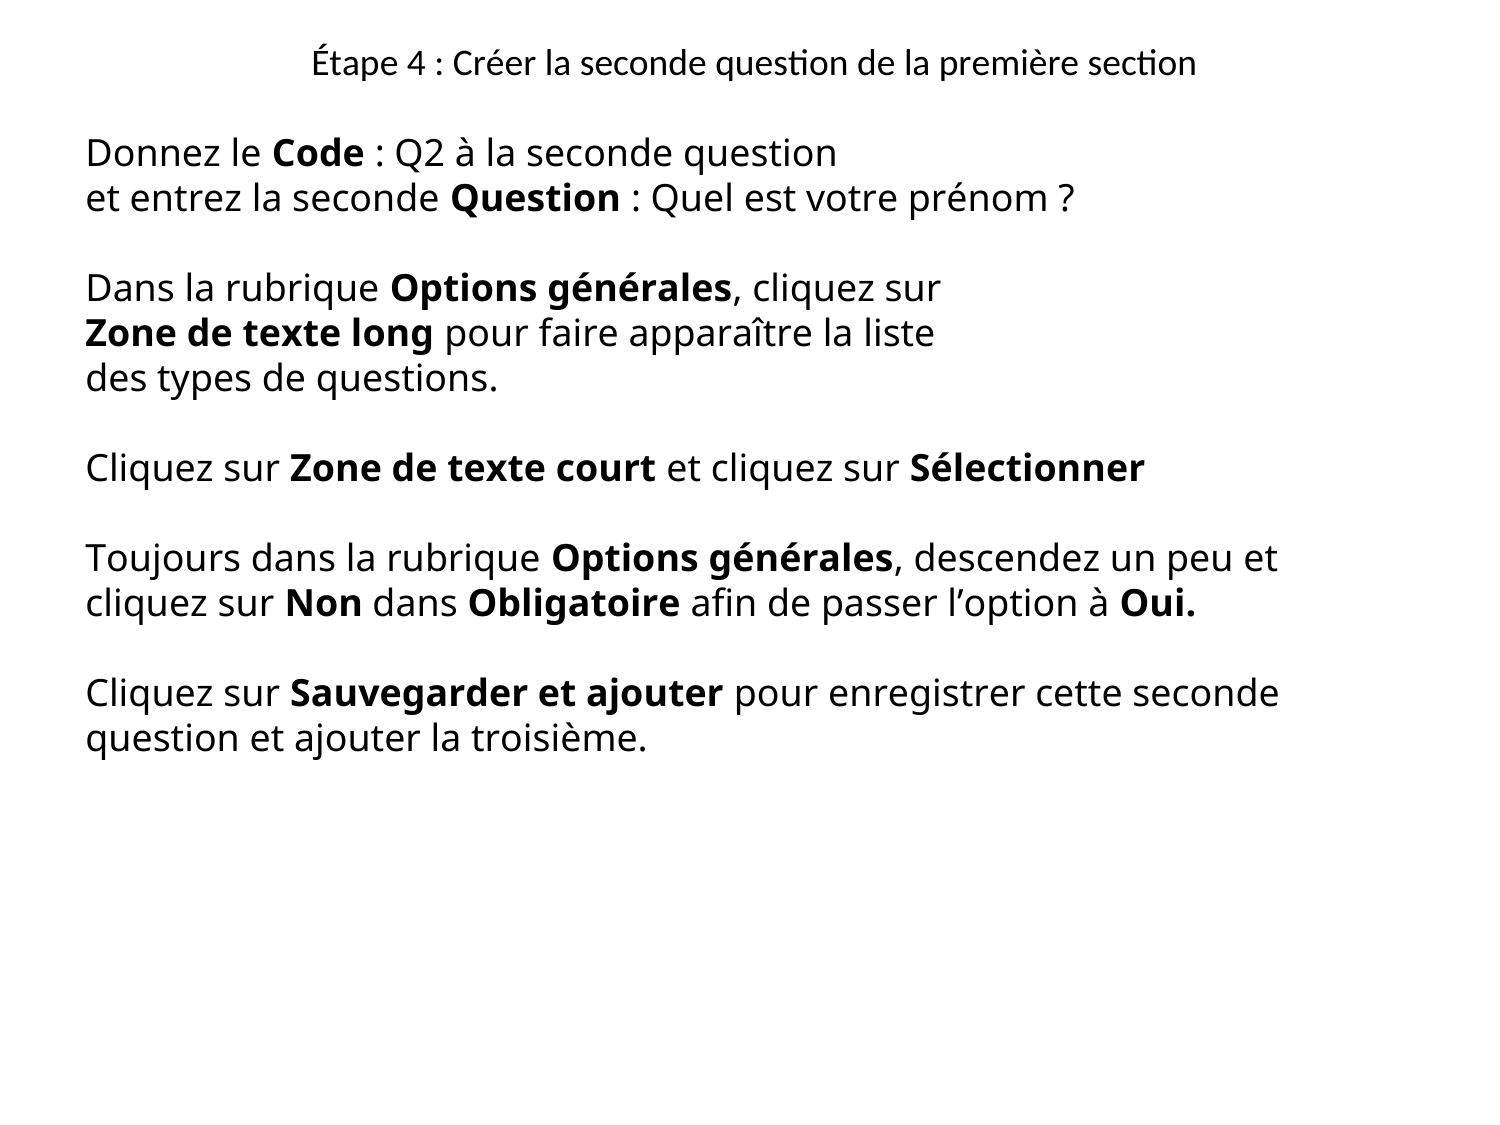

Étape 4 : Créer la seconde question de la première section
Donnez le Code : Q2 à la seconde question
et entrez la seconde Question : Quel est votre prénom ?
Dans la rubrique Options générales, cliquez sur
Zone de texte long pour faire apparaître la liste
des types de questions.
Cliquez sur Zone de texte court et cliquez sur Sélectionner
Toujours dans la rubrique Options générales, descendez un peu et cliquez sur Non dans Obligatoire afin de passer l’option à Oui.
Cliquez sur Sauvegarder et ajouter pour enregistrer cette seconde question et ajouter la troisième.